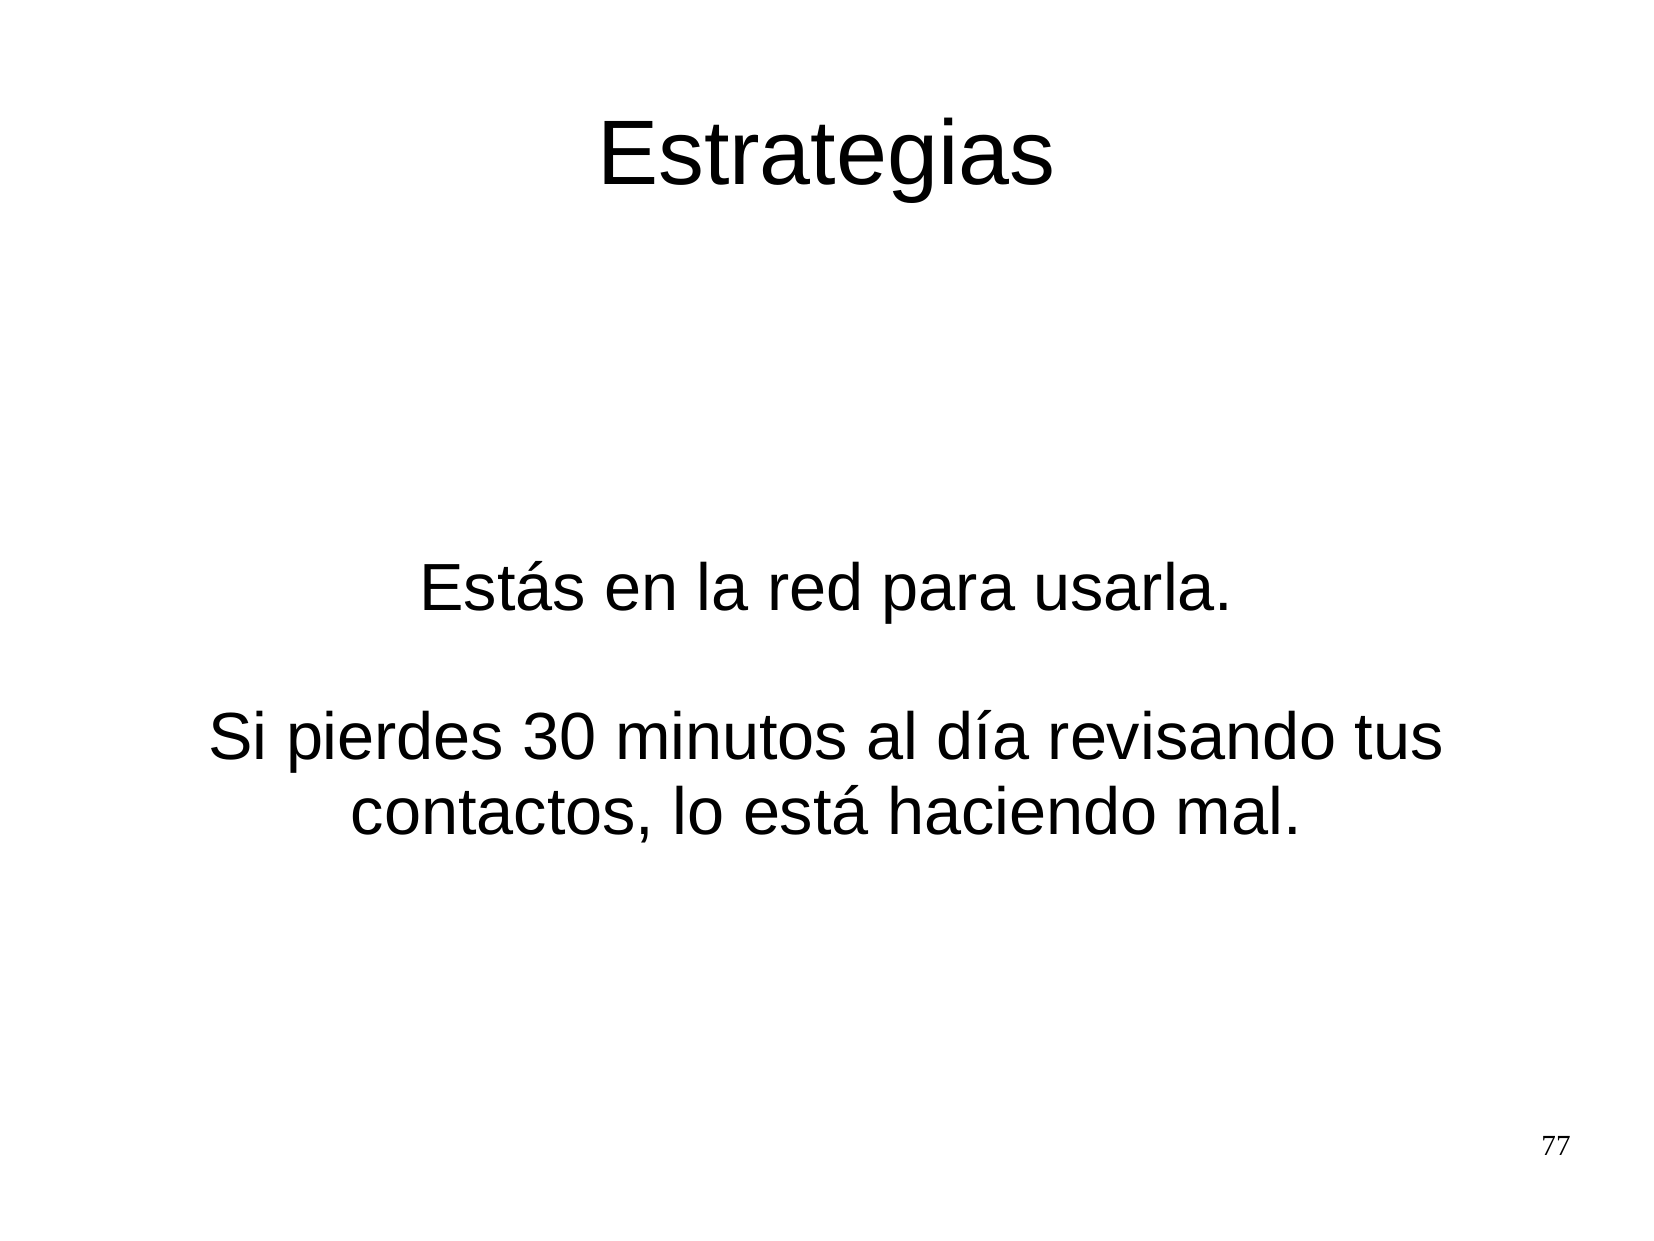

# Estrategias
Estás en la red para usarla.
Si pierdes 30 minutos al día revisando tus contactos, lo está haciendo mal.
77